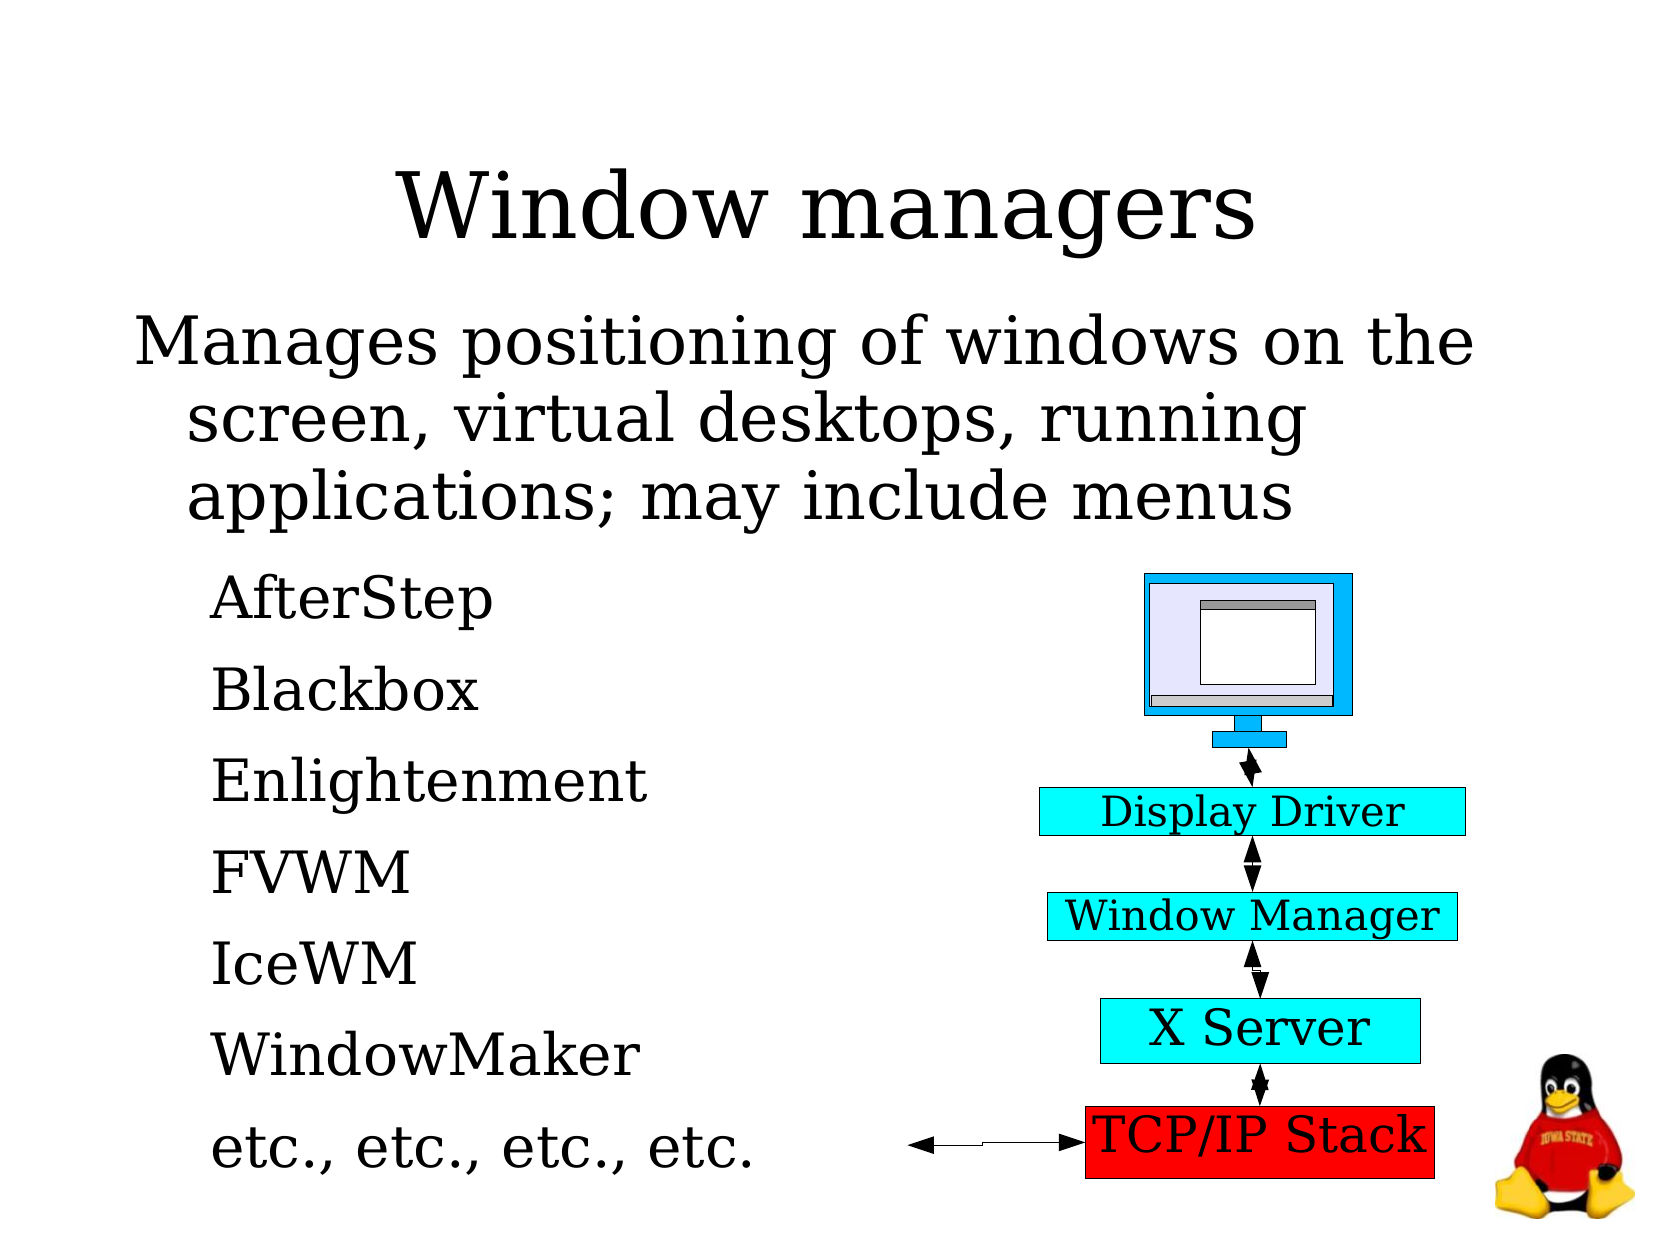

# Window managers
Manages positioning of windows on the screen, virtual desktops, running applications; may include menus
AfterStep
Blackbox
Enlightenment
FVWM
IceWM
WindowMaker
etc., etc., etc., etc.
Display Driver
Window Manager
X Server
TCP/IP Stack